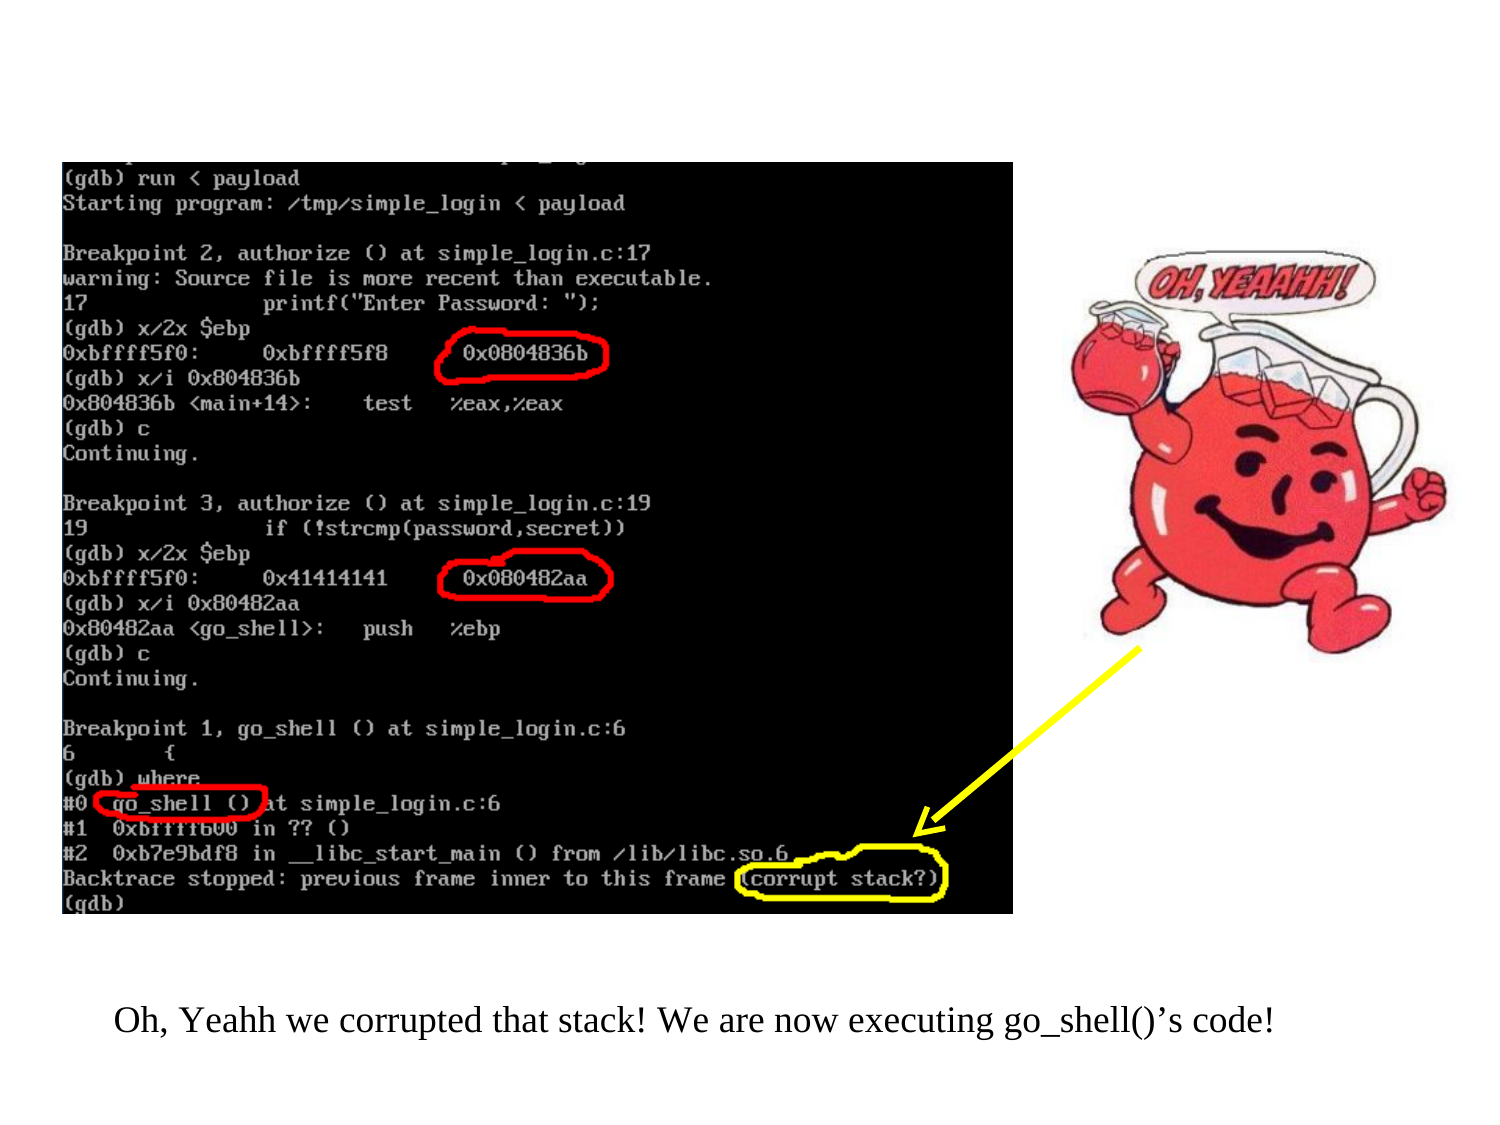

Oh, Yeahh we corrupted that stack! We are now executing go_shell()’s code!